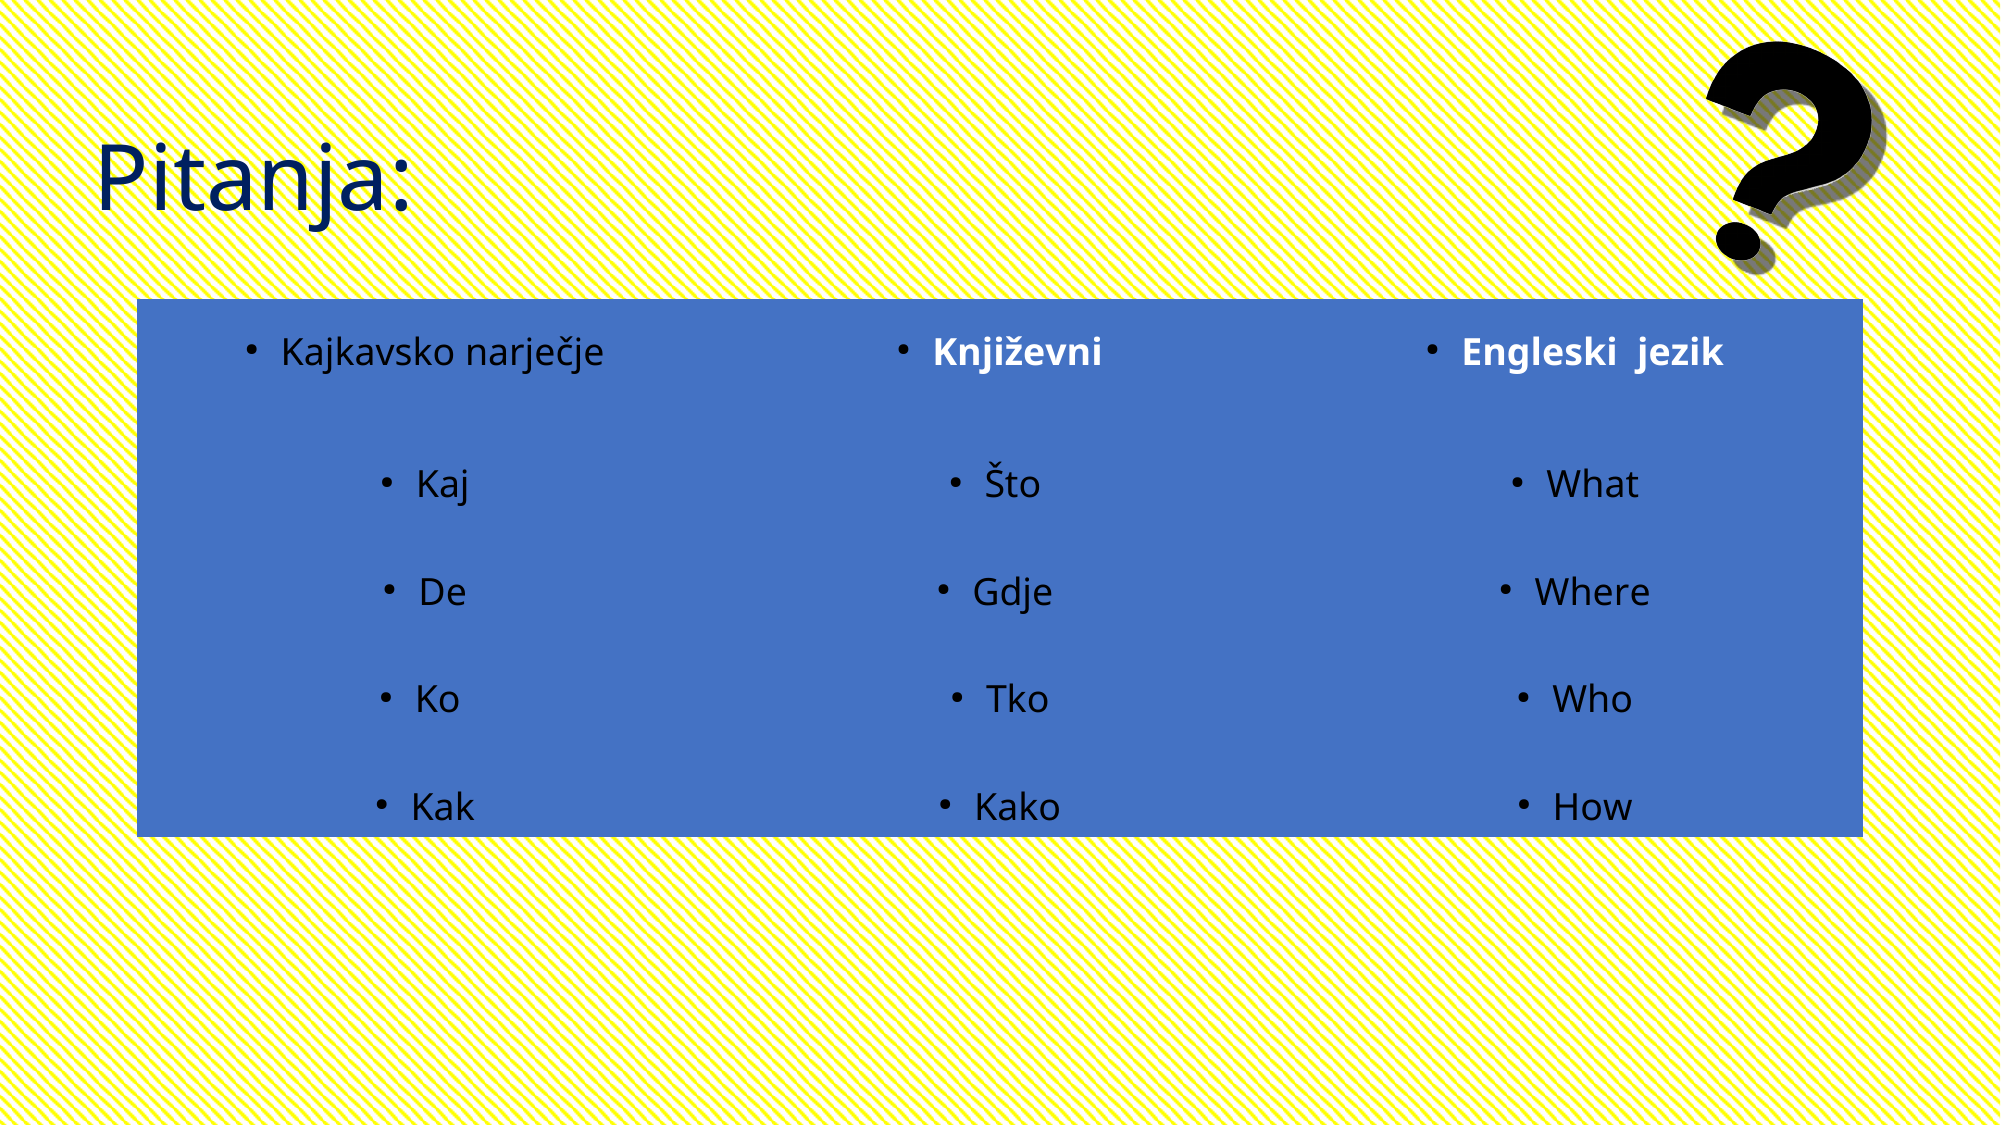

# Pitanja:
| Kajkavsko narječje | Književni | Engleski jezik |
| --- | --- | --- |
| Kaj | Što | What |
| De | Gdje | Where |
| Ko | Tko | Who |
| Kak | Kako | How |